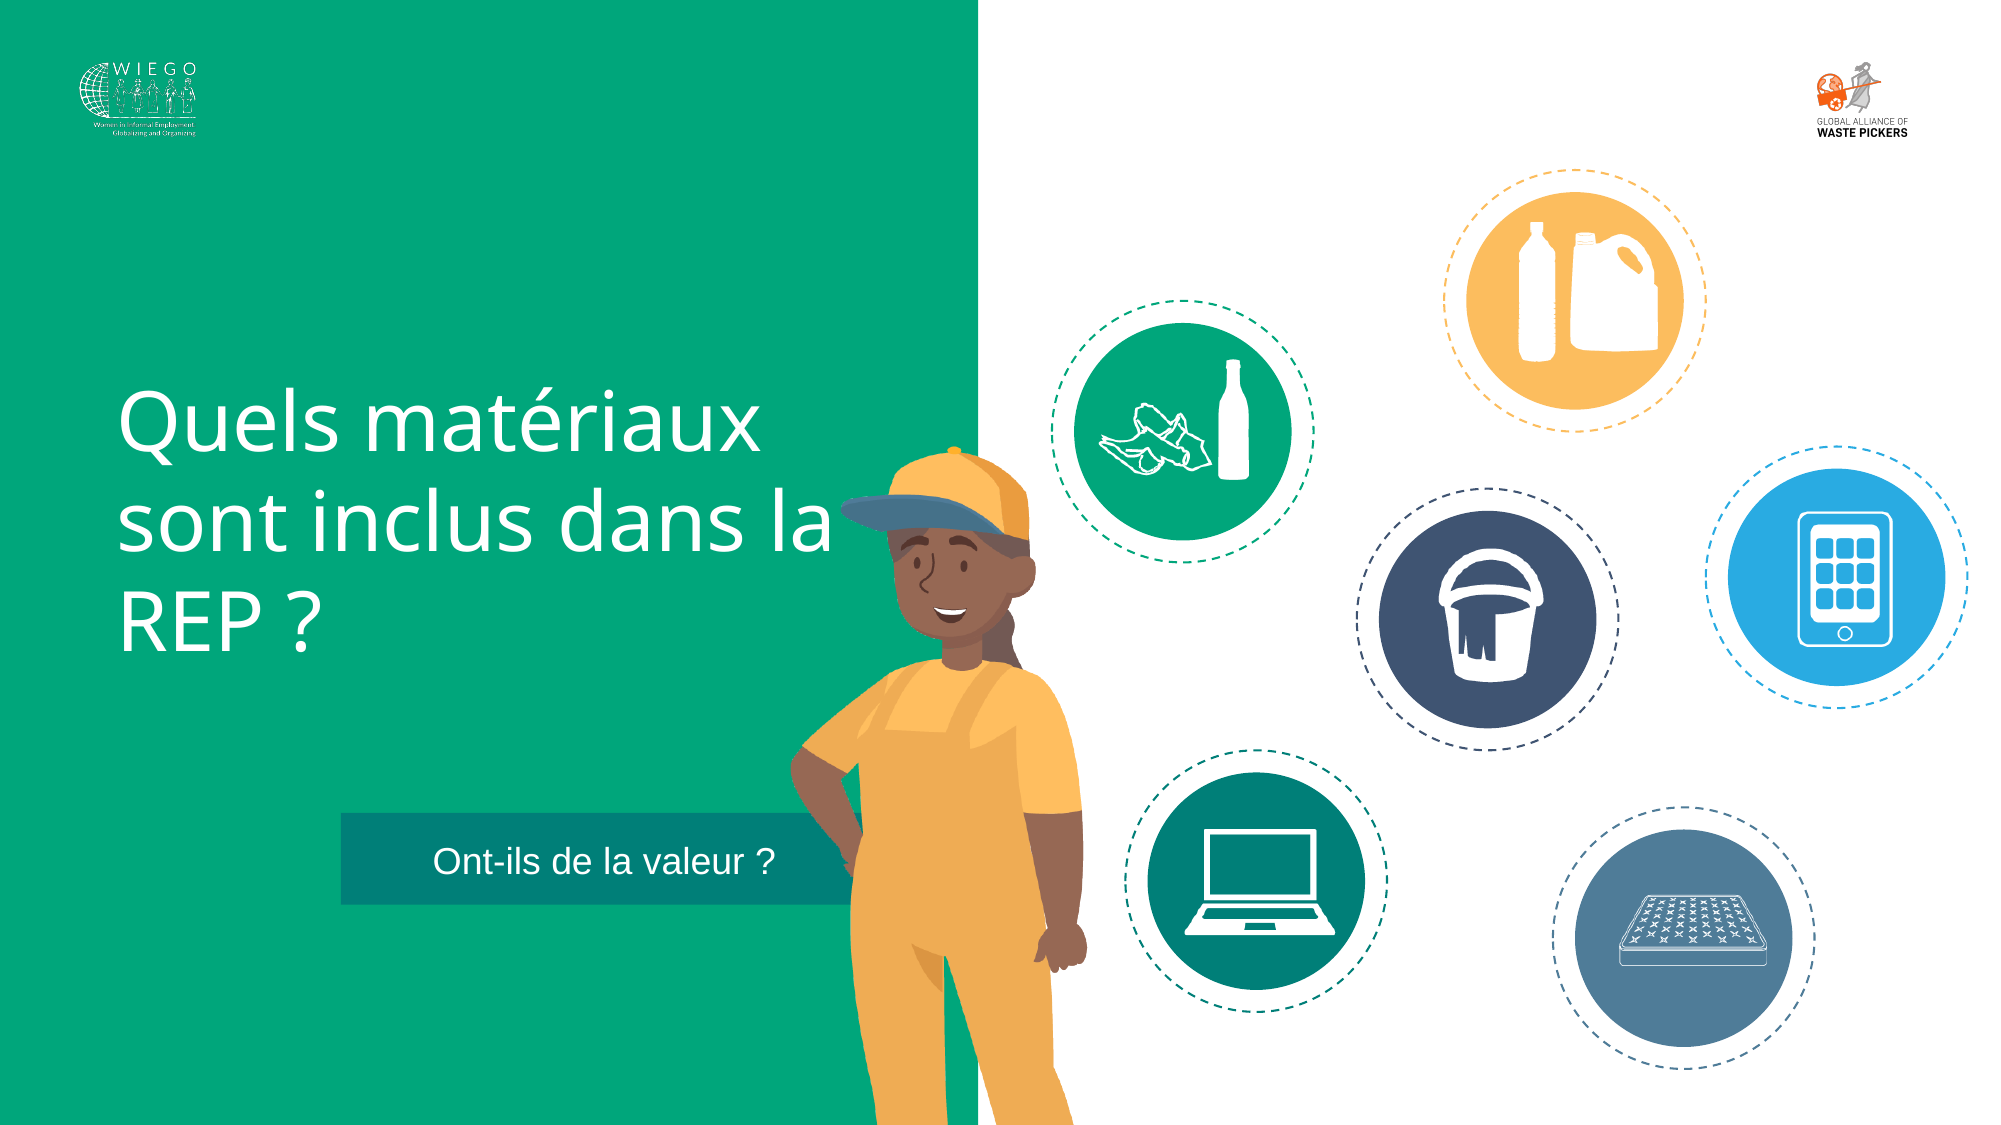

Quels matériaux sont inclus dans la REP ?
Ont-ils de la valeur ?